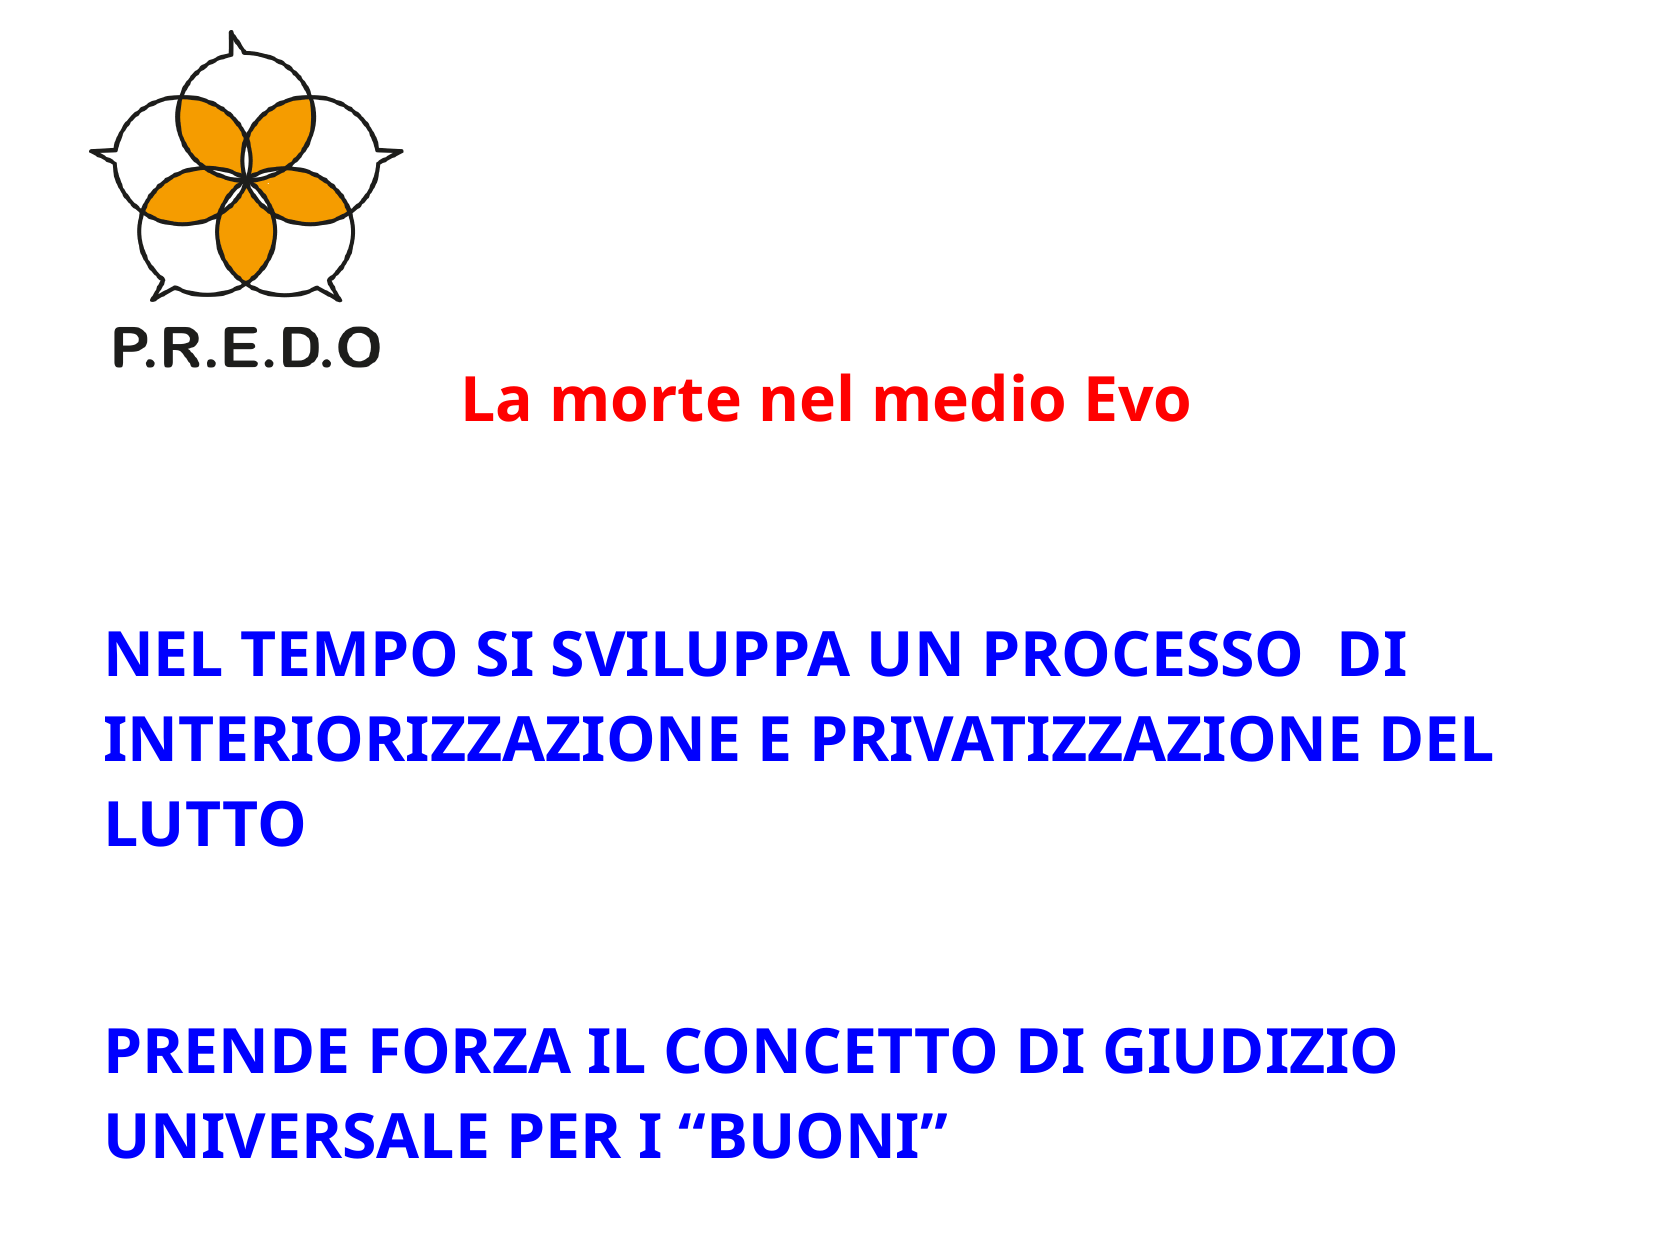

La morte nel medio Evo
NEL TEMPO SI SVILUPPA UN PROCESSO DI INTERIORIZZAZIONE E PRIVATIZZAZIONE DEL LUTTO
PRENDE FORZA IL CONCETTO DI GIUDIZIO UNIVERSALE PER I “BUONI”